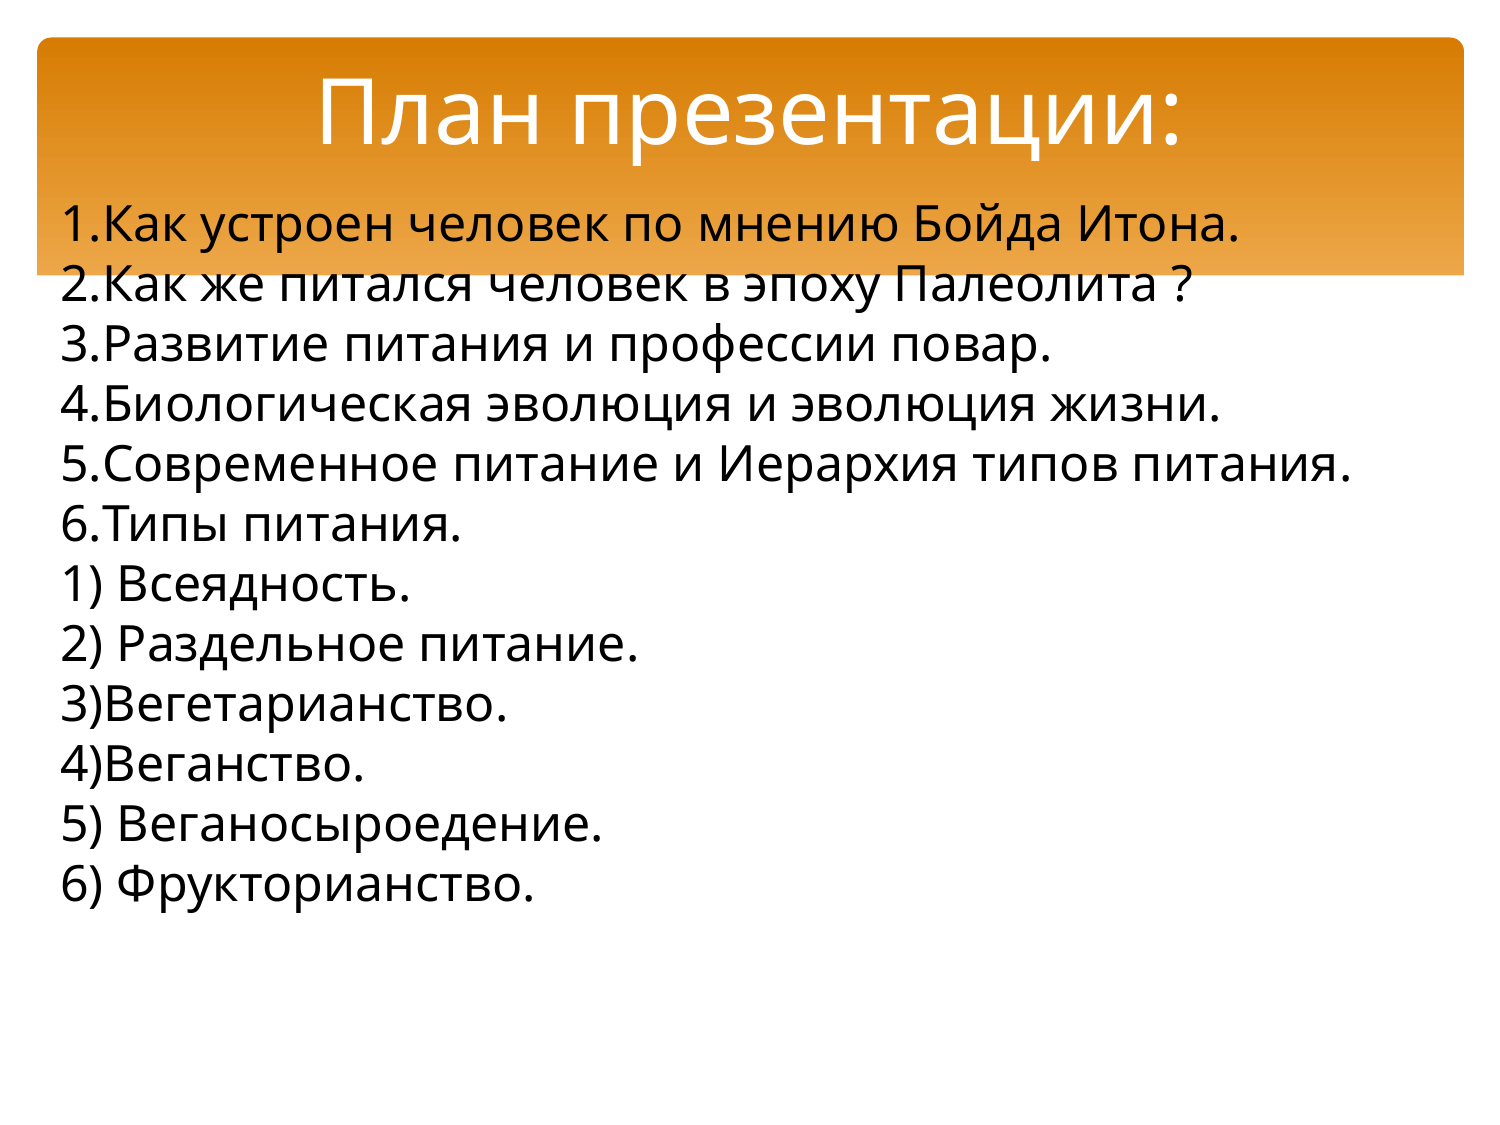

План презентации:
Как устроен человек по мнению Бойда Итона.
Как же питался человек в эпоху Палеолита ?
Развитие питания и профессии повар.
Биологическая эволюция и эволюция жизни.
Современное питание и Иерархия типов питания.
Типы питания.
 Всеядность.
 Раздельное питание.
Вегетарианство.
Веганство.
 Веганосыроедение.
 Фрукторианство.